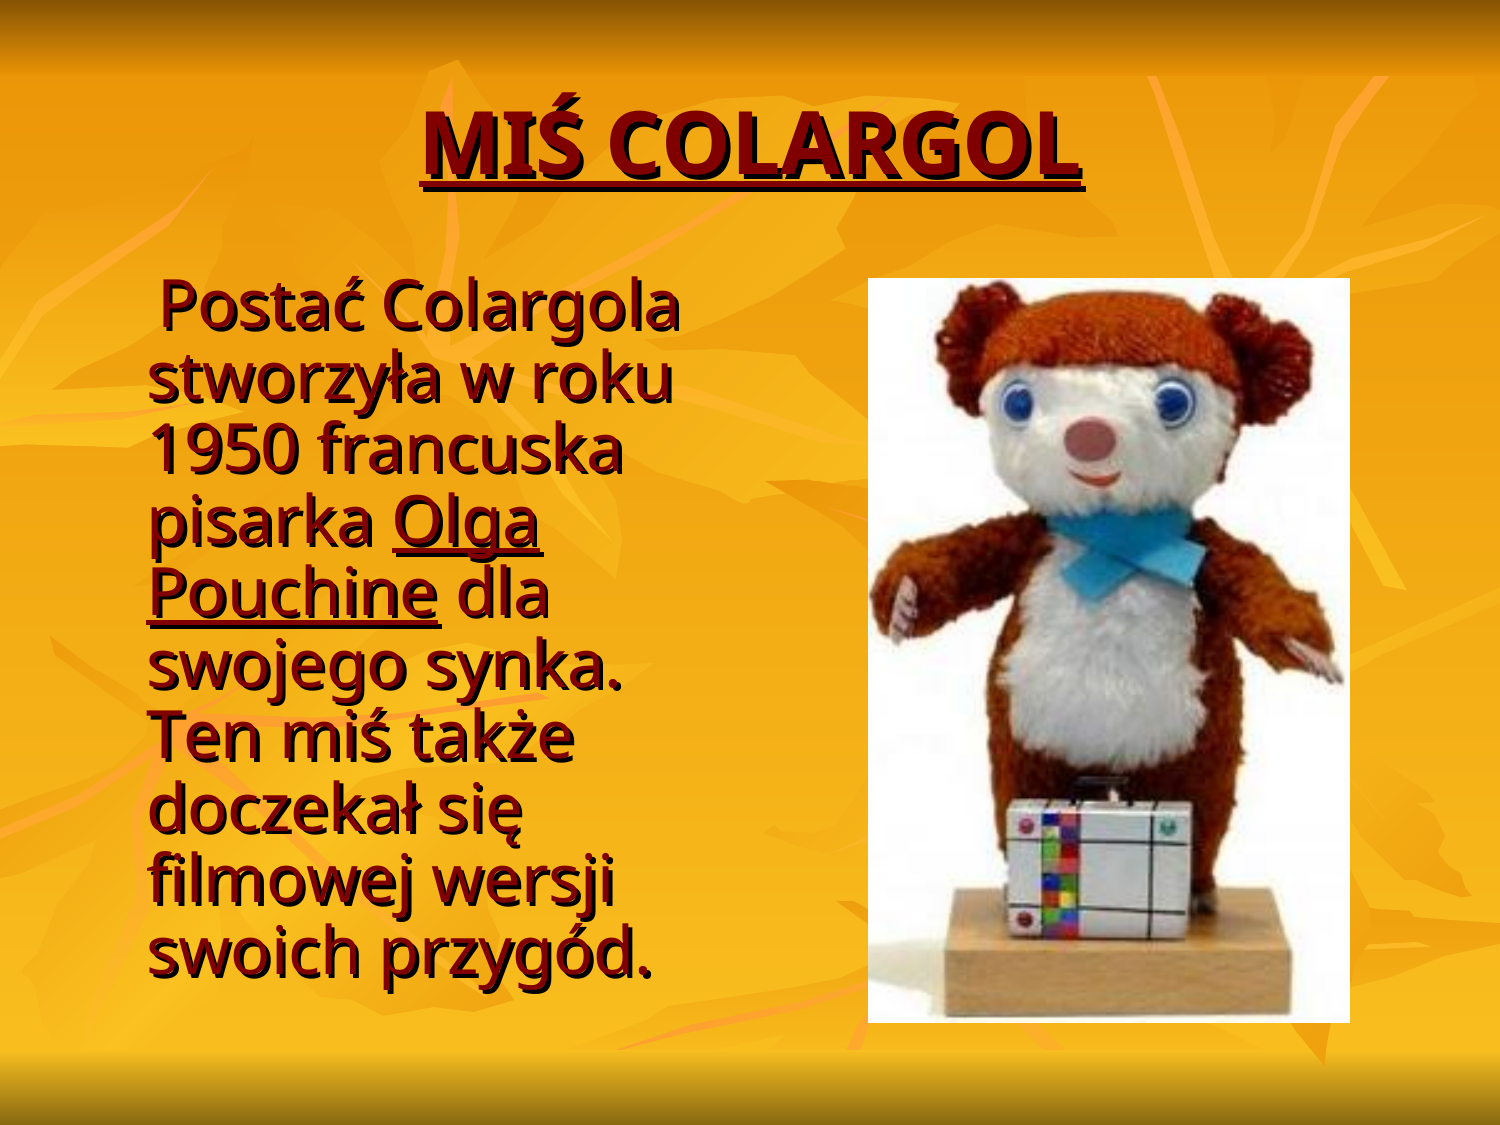

# MIŚ COLARGOL
 Postać Colargola stworzyła w roku 1950 francuska pisarka Olga Pouchine dla swojego synka. Ten miś także doczekał się filmowej wersji swoich przygód.